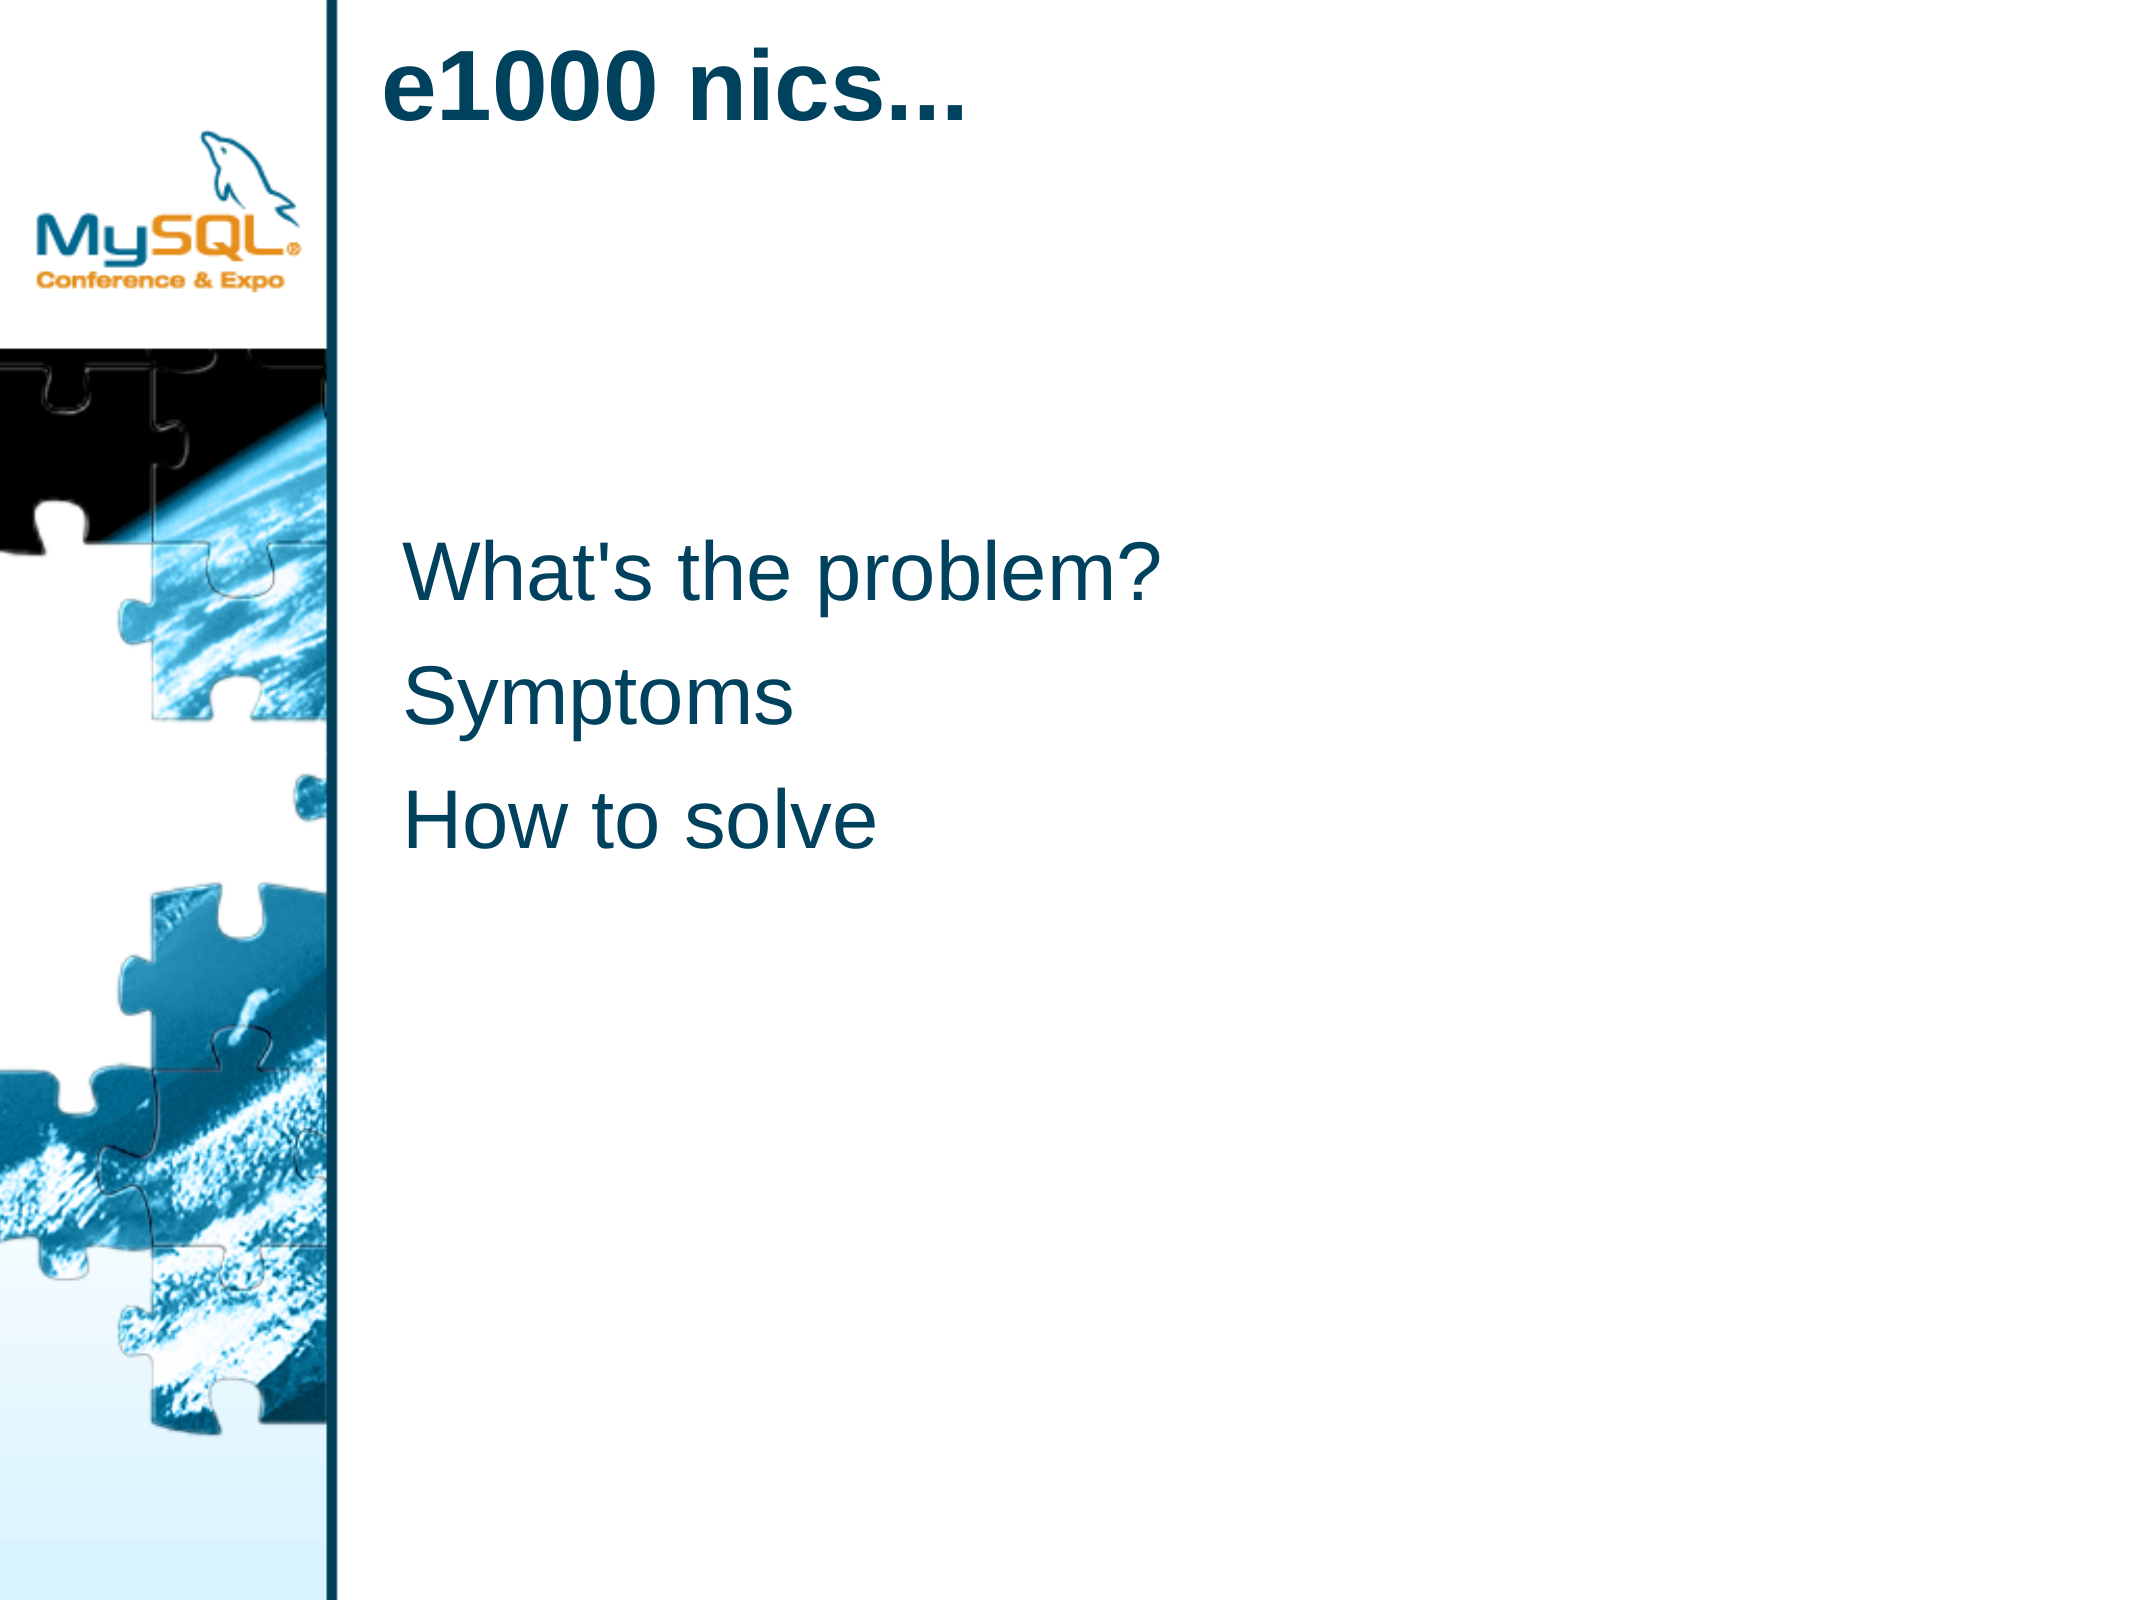

# e1000 nics...
What's the problem?
Symptoms
How to solve